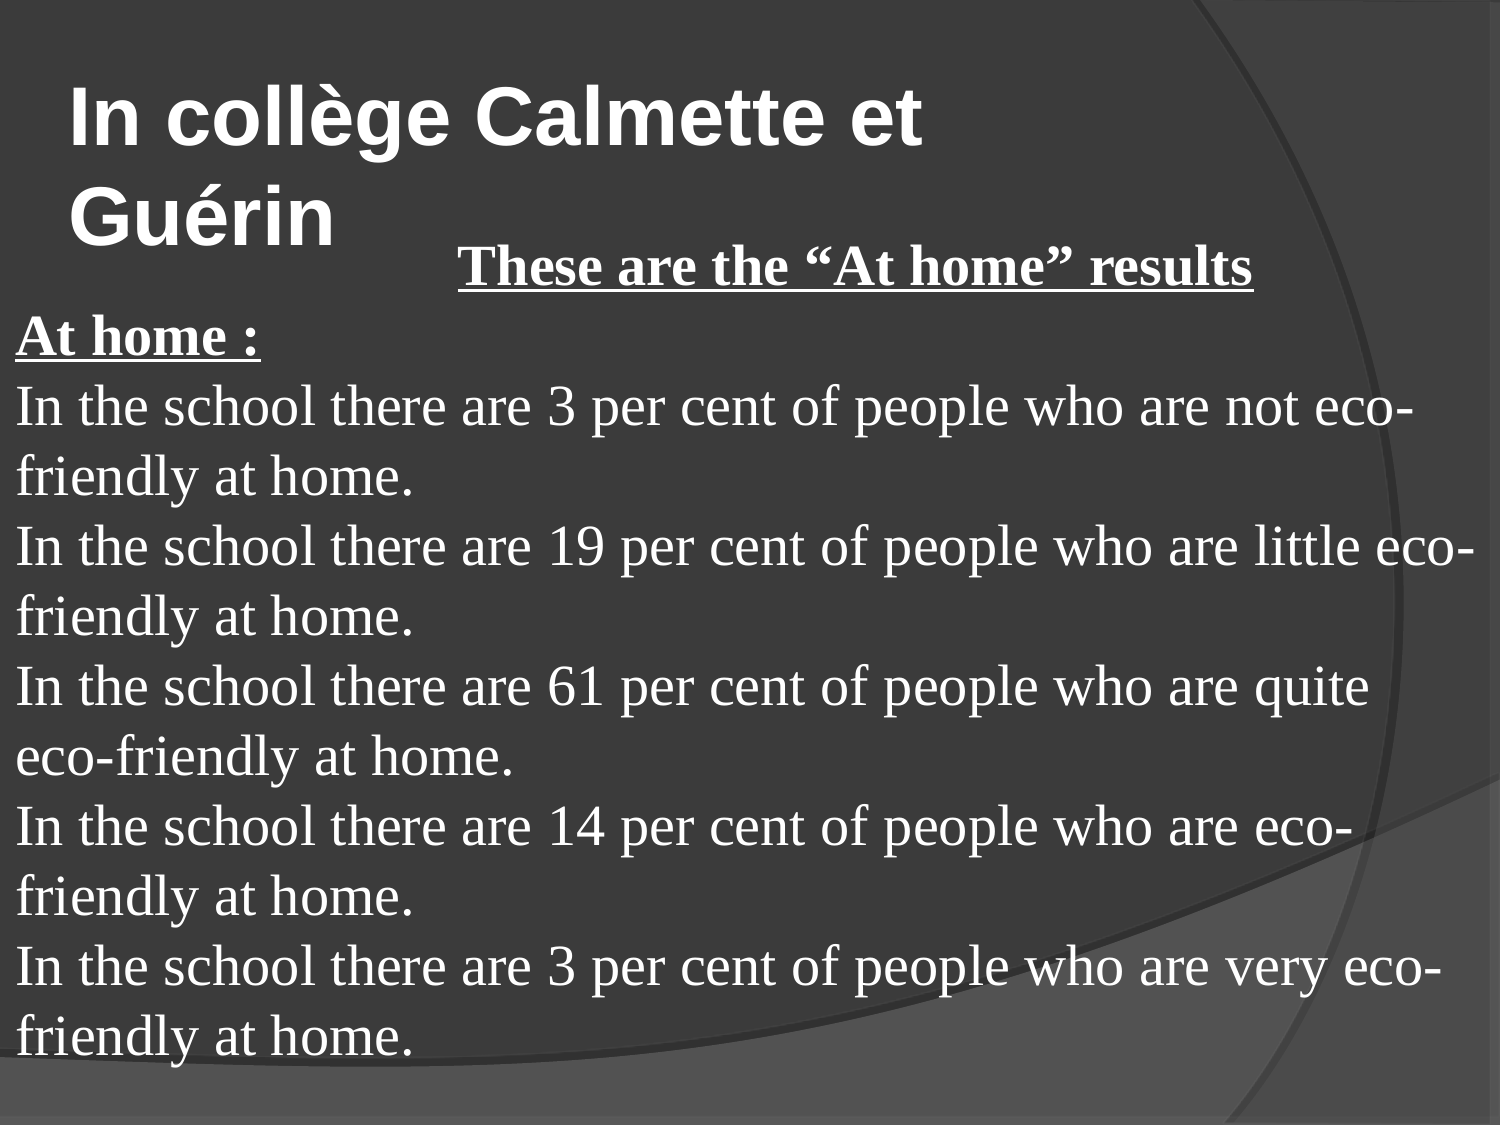

In collège Calmette et Guérin
						These are the “At home” results
At home :
In the school there are 3 per cent of people who are not eco-friendly at home.
In the school there are 19 per cent of people who are little eco-friendly at home.
In the school there are 61 per cent of people who are quite eco-friendly at home.
In the school there are 14 per cent of people who are eco-friendly at home.
In the school there are 3 per cent of people who are very eco-friendly at home.